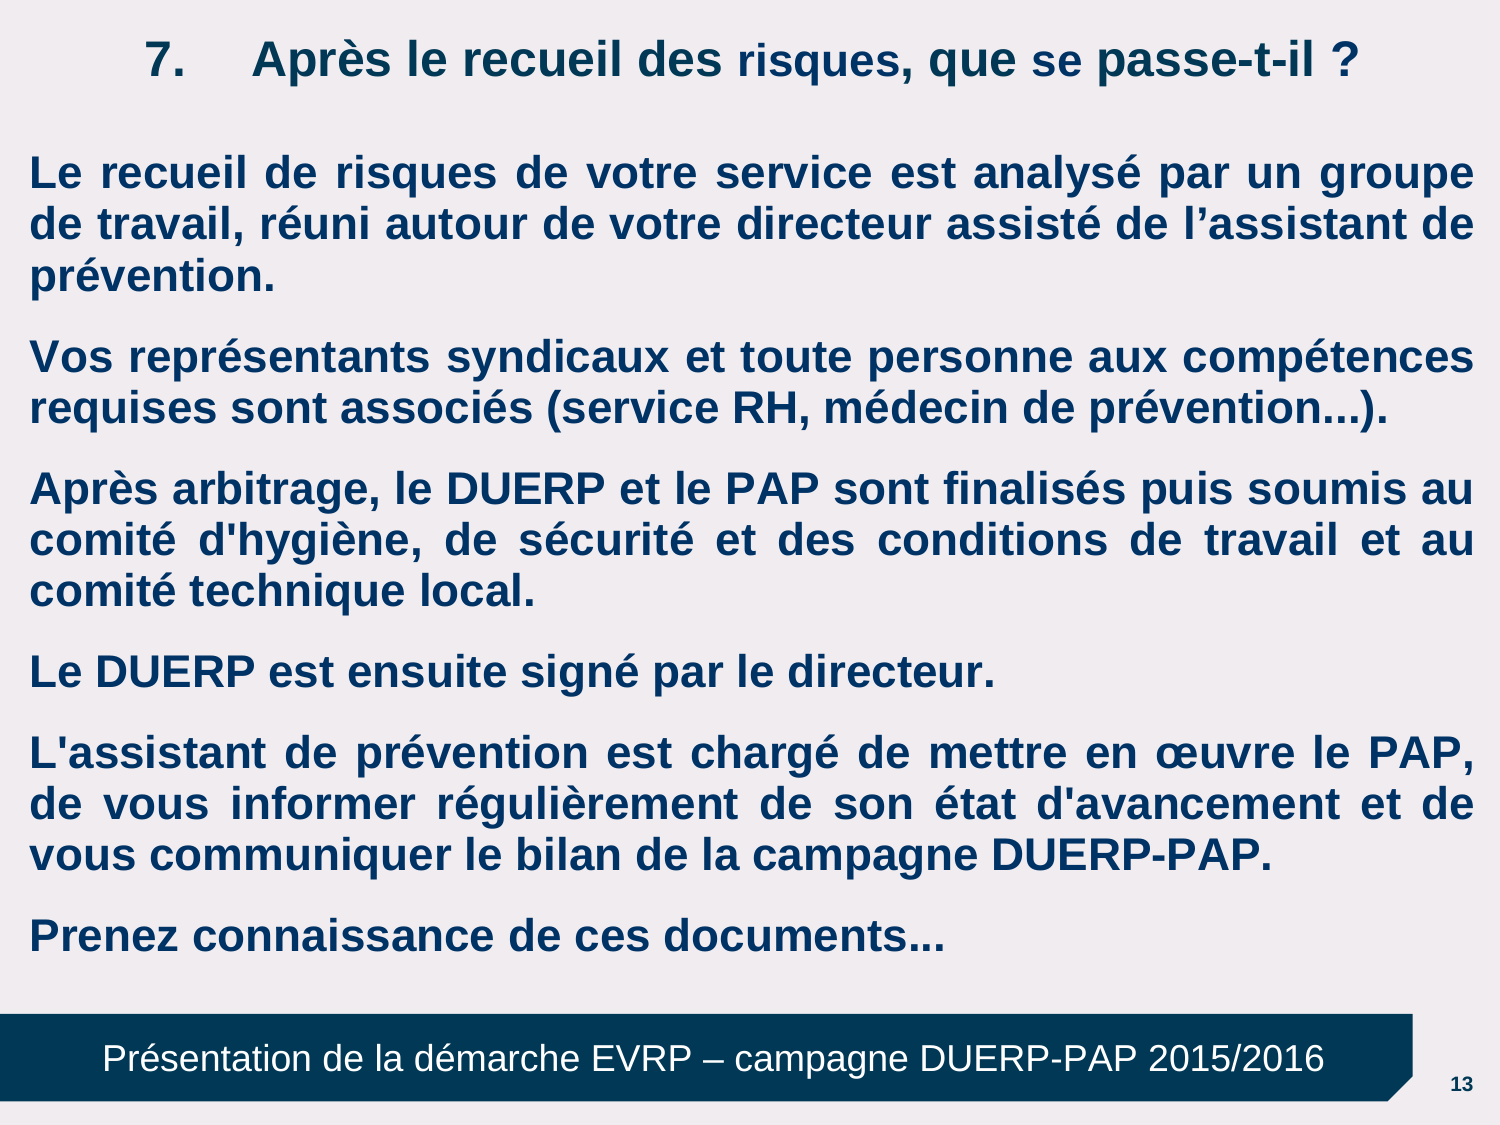

# 7.	Après le recueil des risques, que se passe-t-il ?
Le recueil de risques de votre service est analysé par un groupe de travail, réuni autour de votre directeur assisté de l’assistant de prévention.
Vos représentants syndicaux et toute personne aux compétences requises sont associés (service RH, médecin de prévention...).
Après arbitrage, le DUERP et le PAP sont finalisés puis soumis au comité d'hygiène, de sécurité et des conditions de travail et au comité technique local.
Le DUERP est ensuite signé par le directeur.
L'assistant de prévention est chargé de mettre en œuvre le PAP, de vous informer régulièrement de son état d'avancement et de vous communiquer le bilan de la campagne DUERP-PAP.
Prenez connaissance de ces documents...